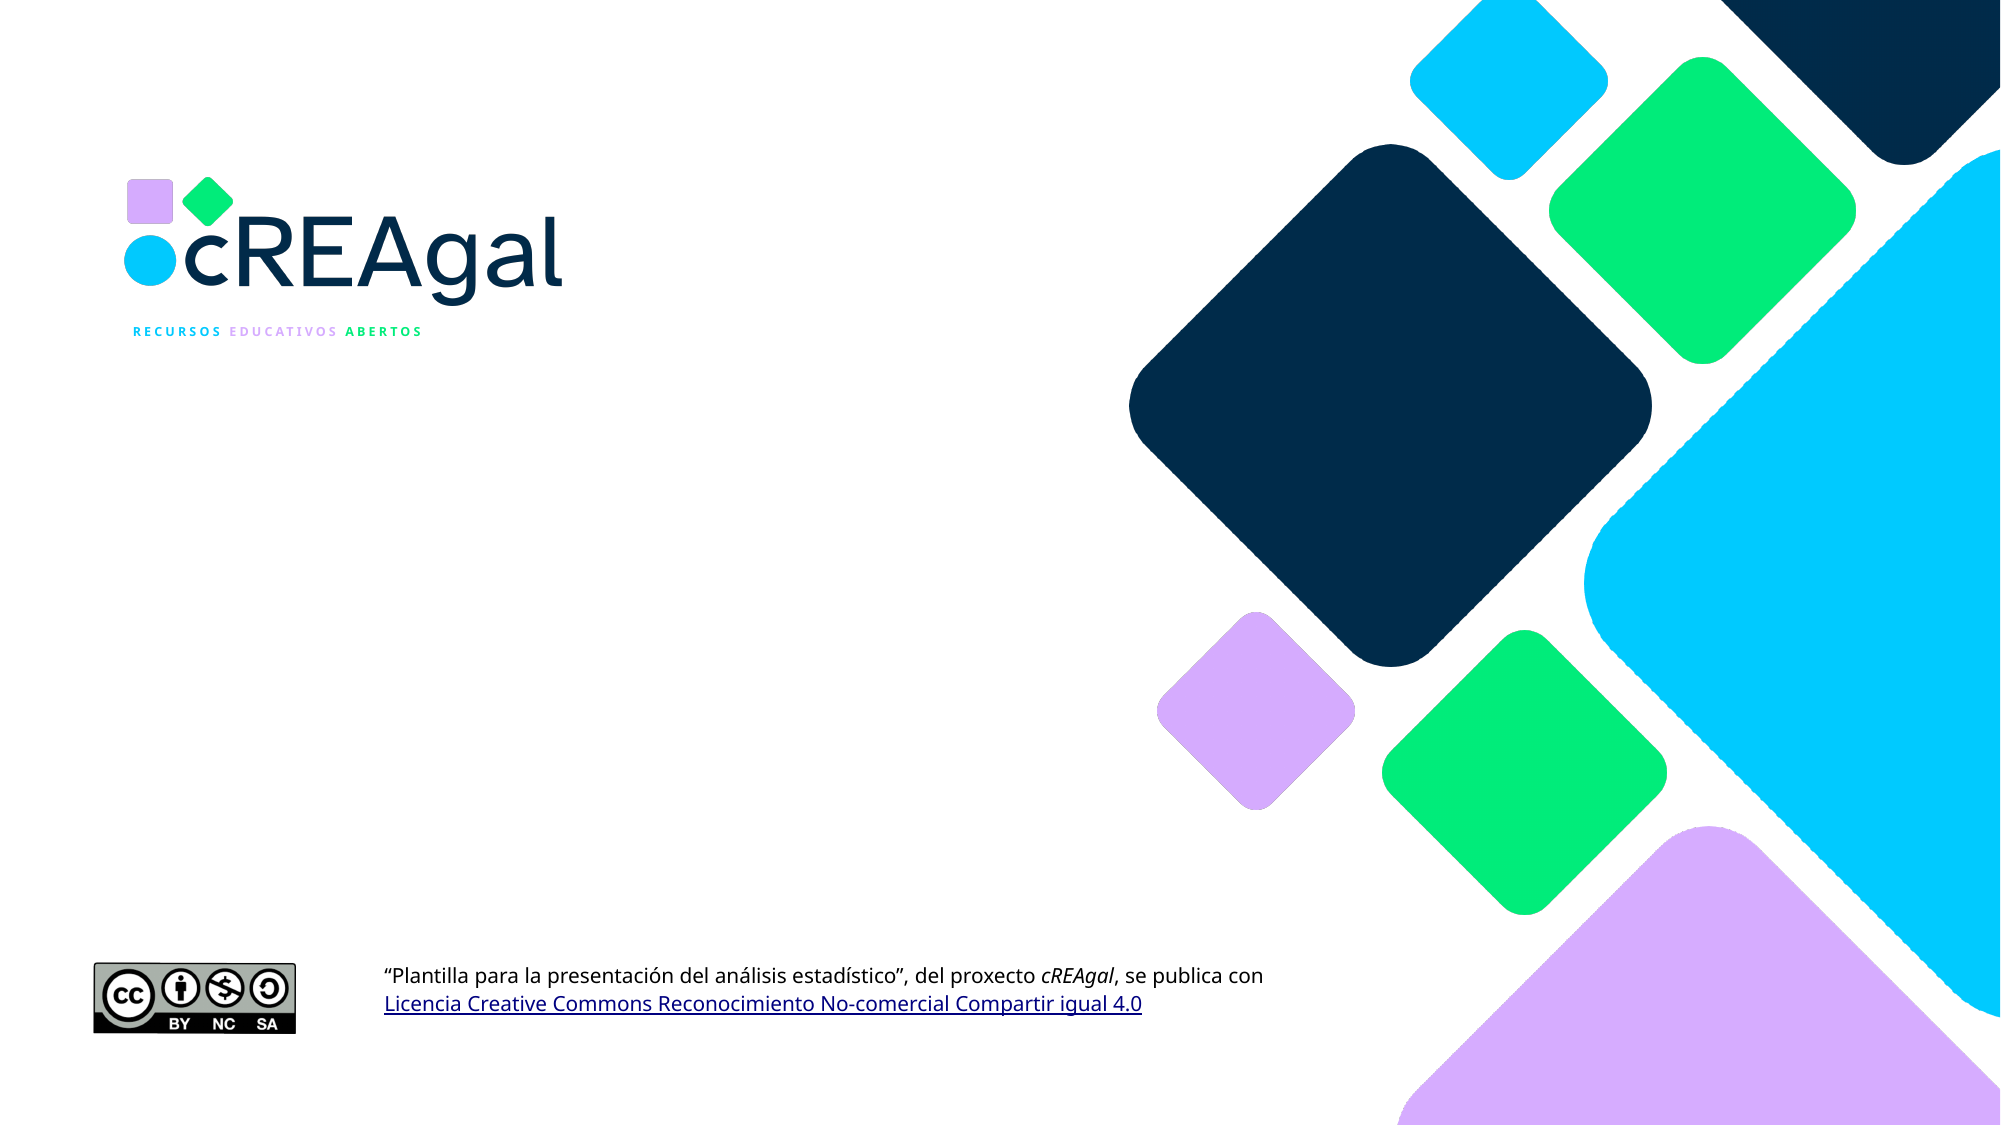

“Plantilla para la presentación del análisis estadístico”, del proxecto cREAgal, se publica con Licencia Creative Commons Reconocimiento No-comercial Compartir igual 4.0